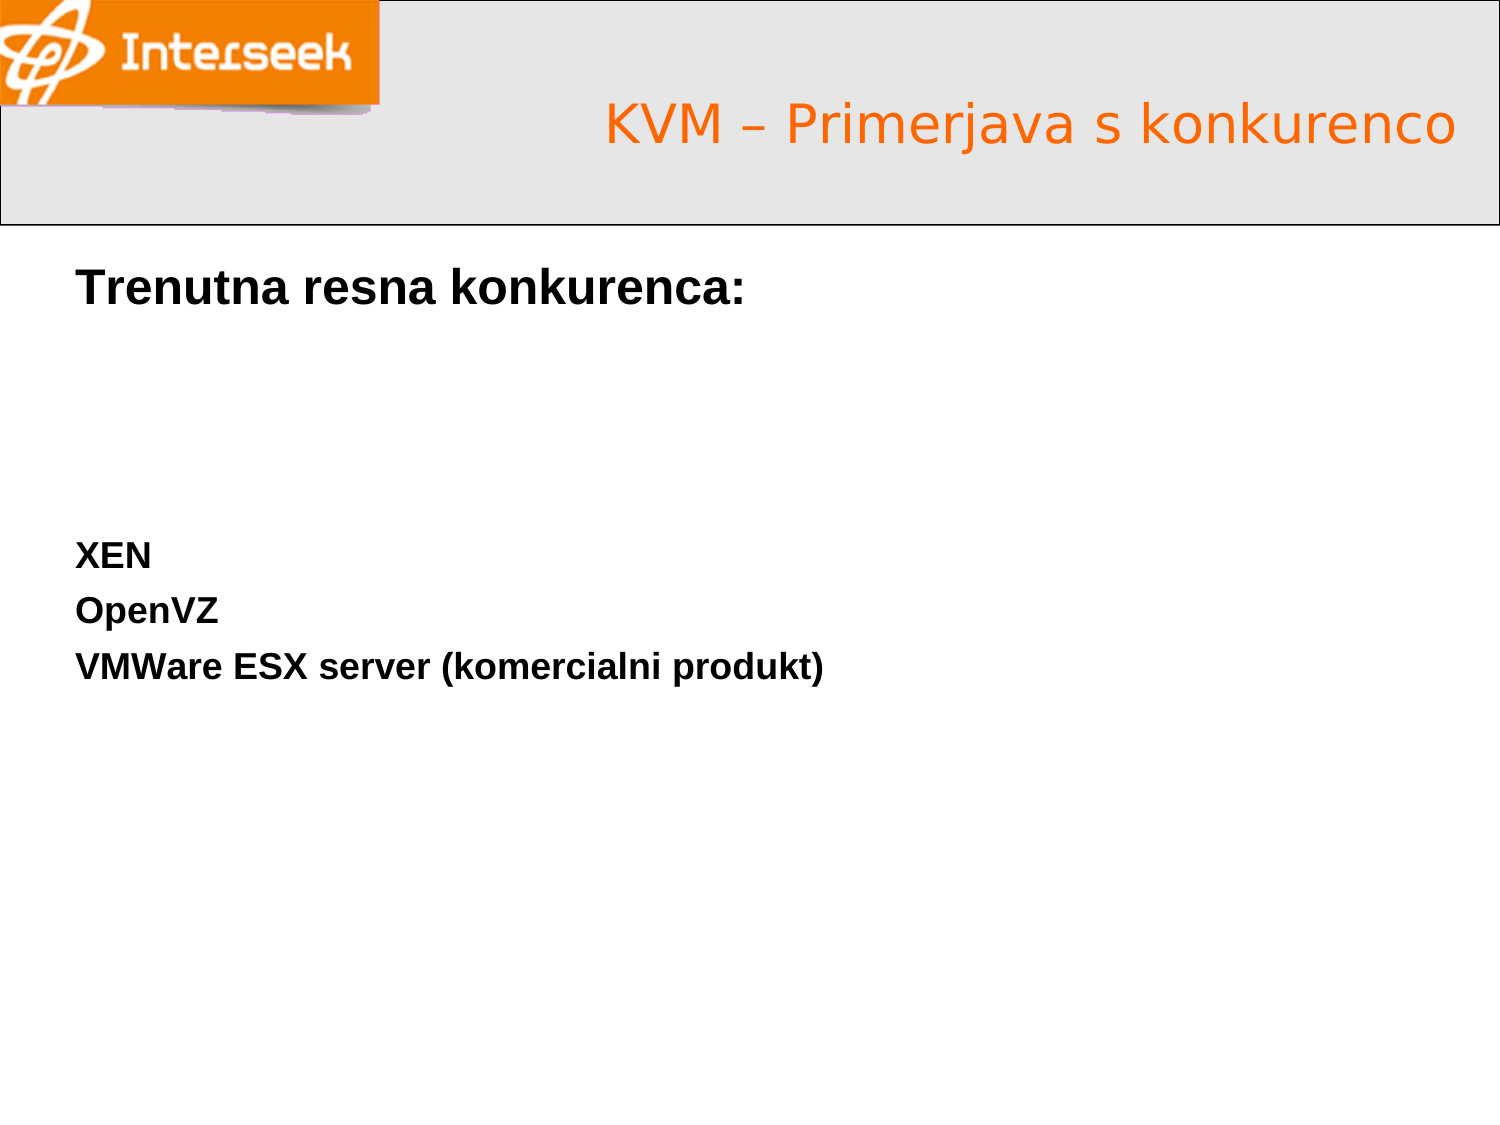

# KVM – Primerjava s konkurenco
Trenutna resna konkurenca:
XEN
OpenVZ
VMWare ESX server (komercialni produkt)